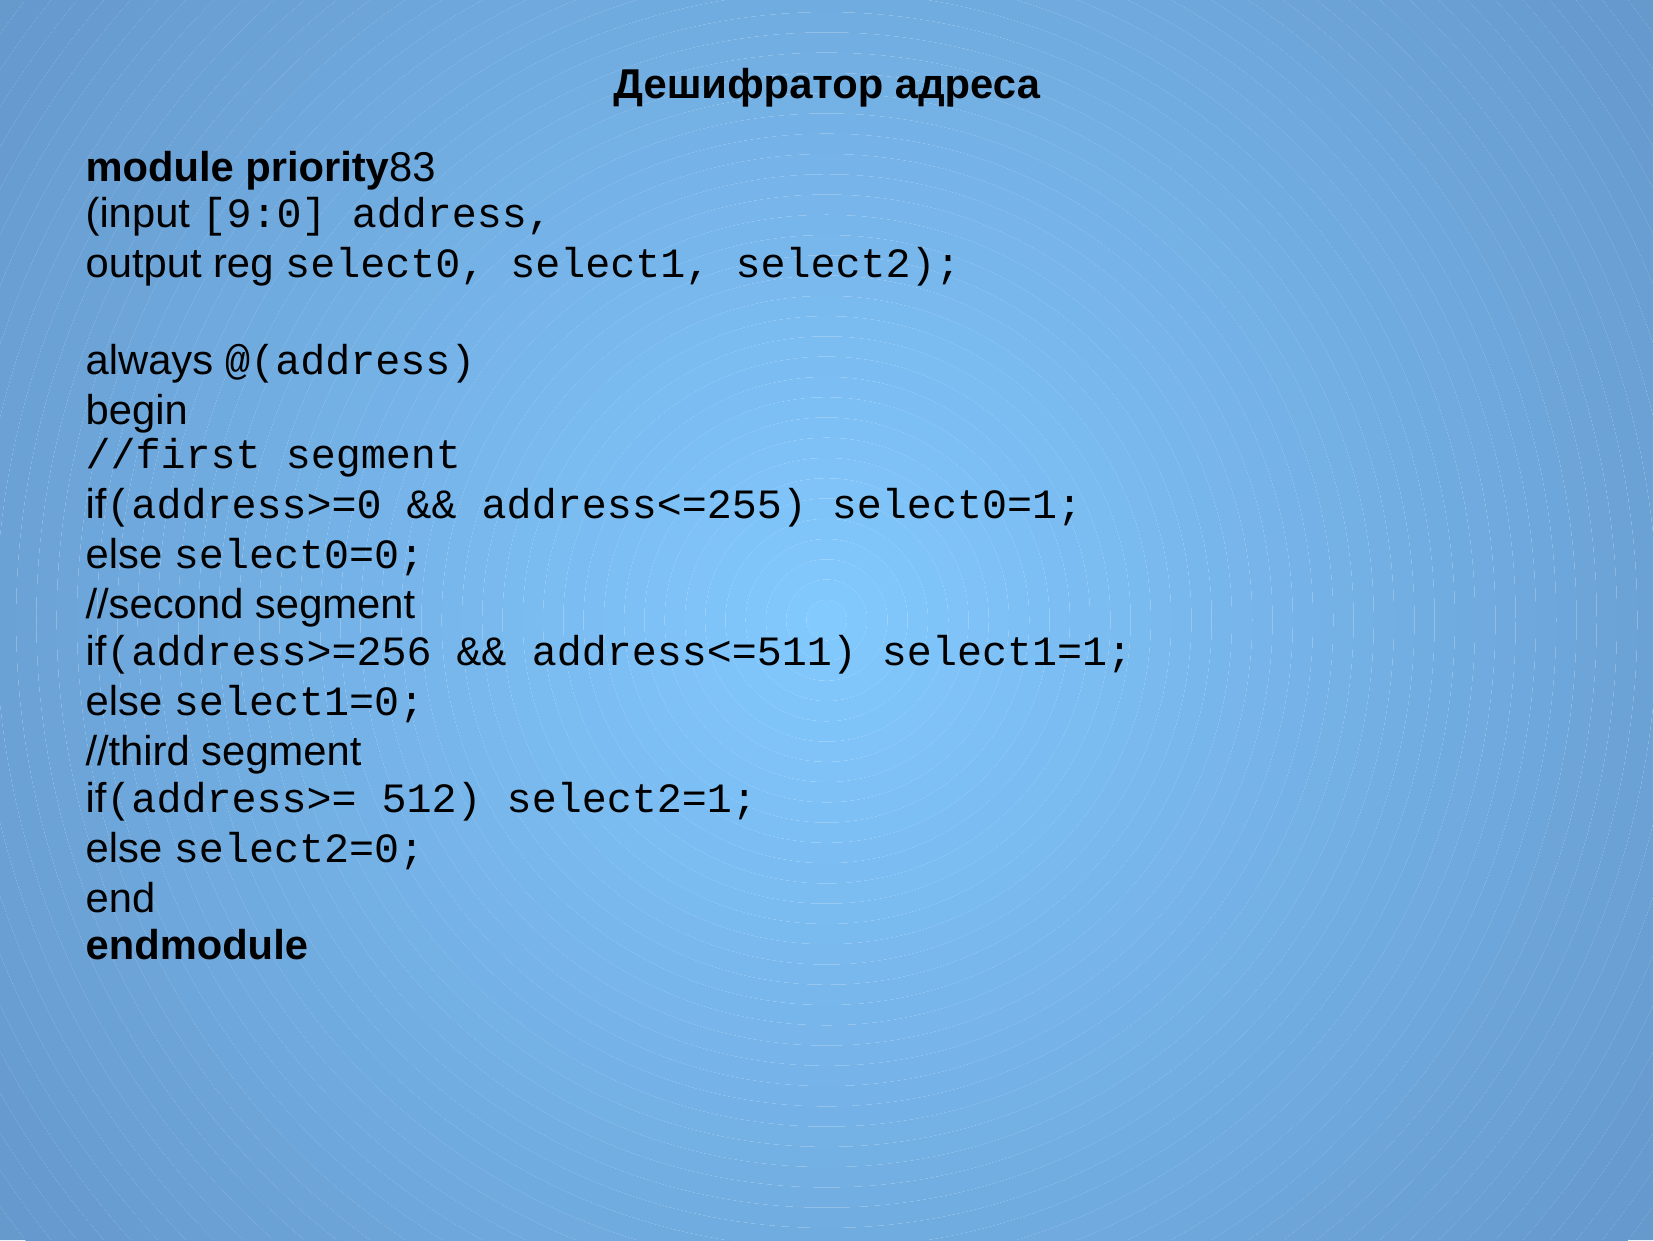

Дешифратор адреса
module priority83
(input [9:0] address,
output reg select0, select1, select2);
always @(address)
begin
//first segment
if(address>=0 && address<=255) select0=1;
else select0=0;
//second segment
if(address>=256 && address<=511) select1=1;
else select1=0;
//third segment
if(address>= 512) select2=1;
else select2=0;
end
endmodule